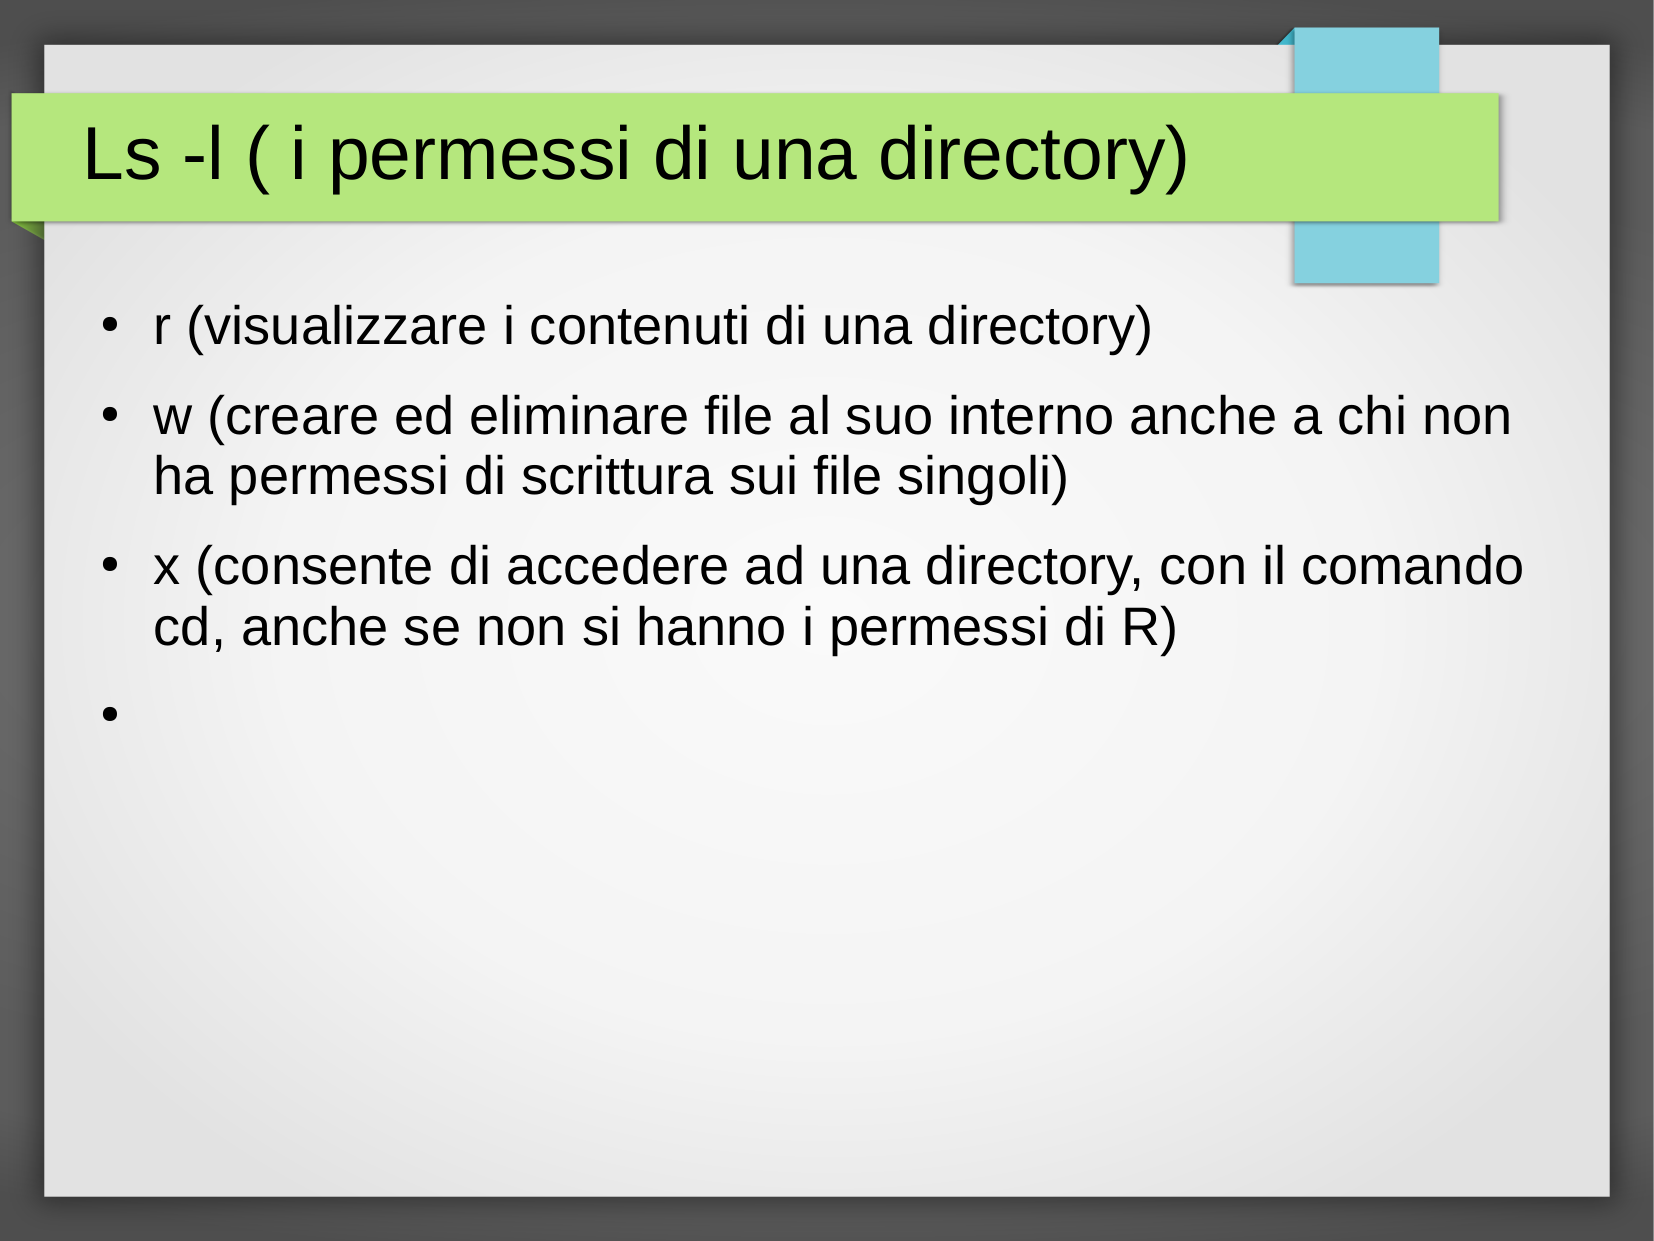

# Ls -l ( i permessi di una directory)
r (visualizzare i contenuti di una directory)
w (creare ed eliminare file al suo interno anche a chi non ha permessi di scrittura sui file singoli)
x (consente di accedere ad una directory, con il comando cd, anche se non si hanno i permessi di R)